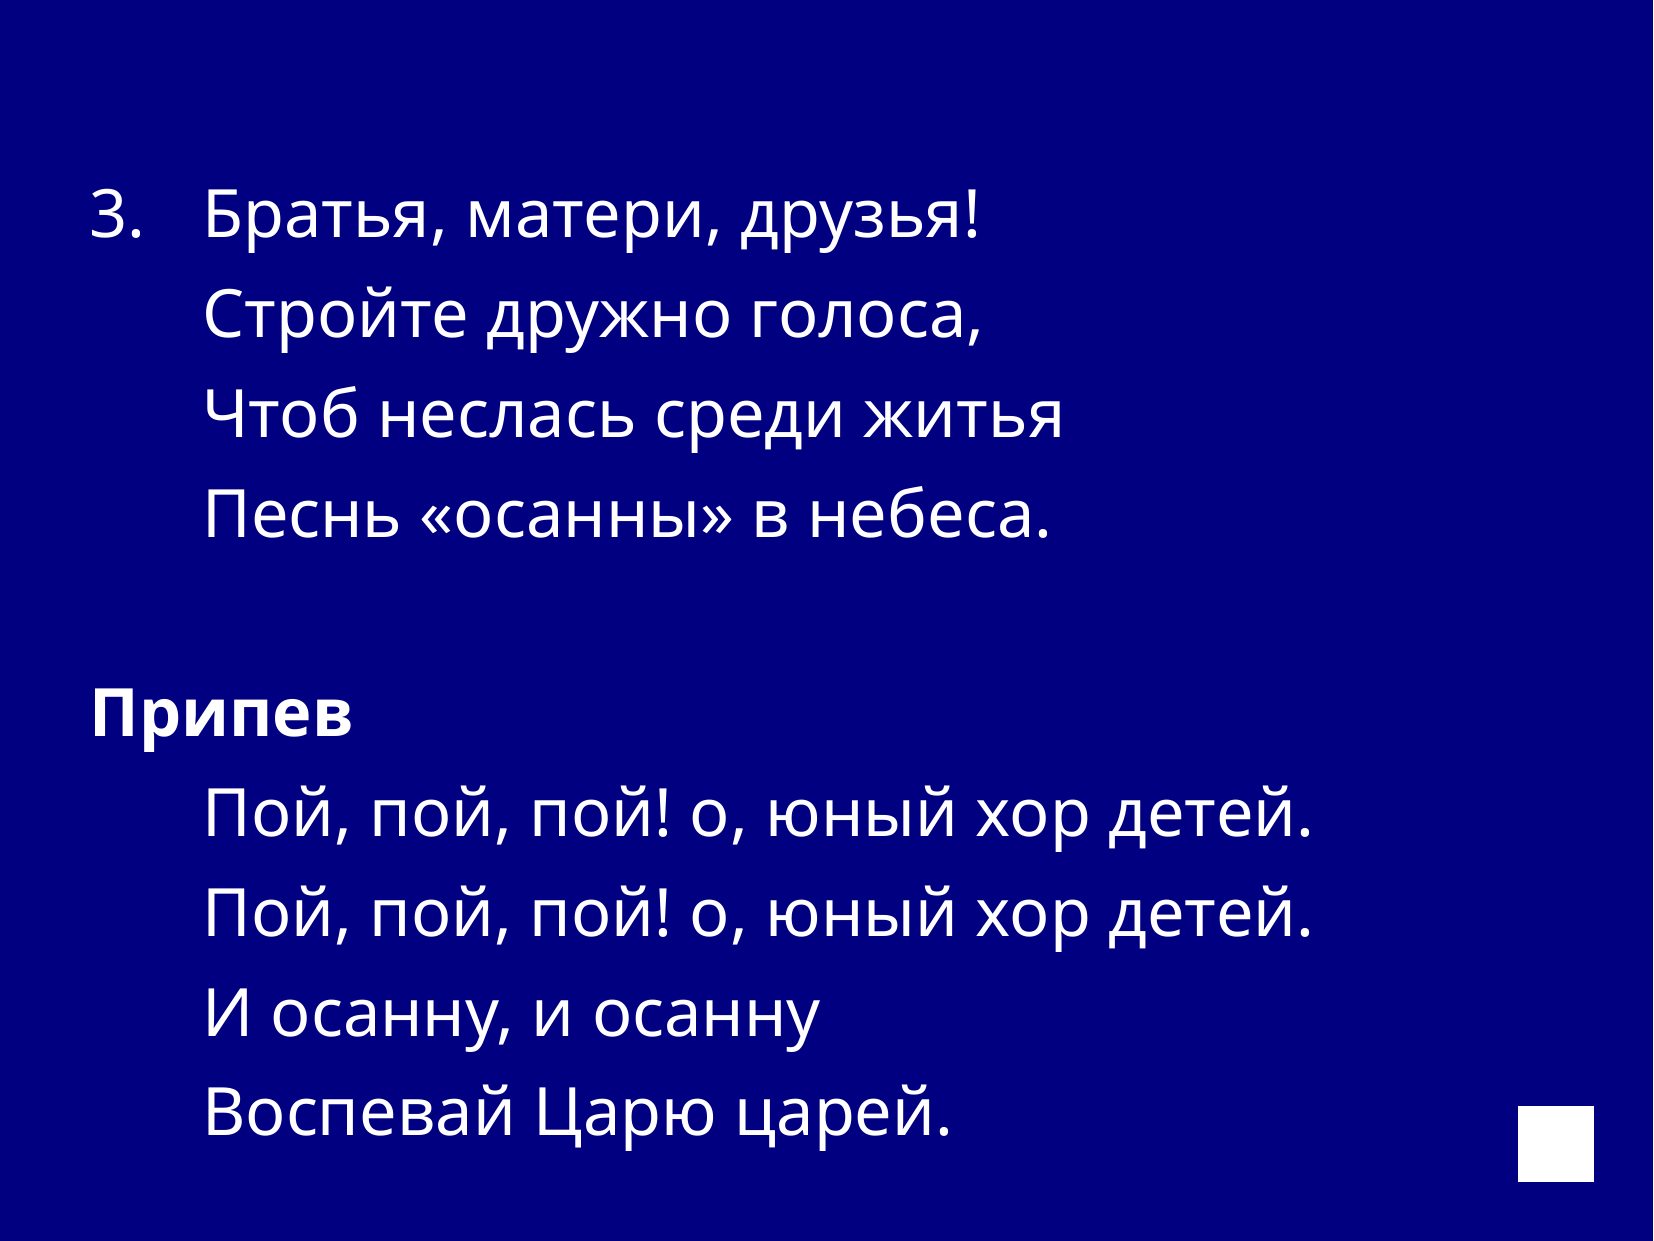

3.	Братья, матери, друзья!
	Стройте дружно голоса,
	Чтоб неслась среди житья
	Песнь «осанны» в небеса.
Припев
	Пой, пой, пой! о, юный хор детей.
	Пой, пой, пой! о, юный хор детей.
	И осанну, и осанну
	Воспевай Царю царей.